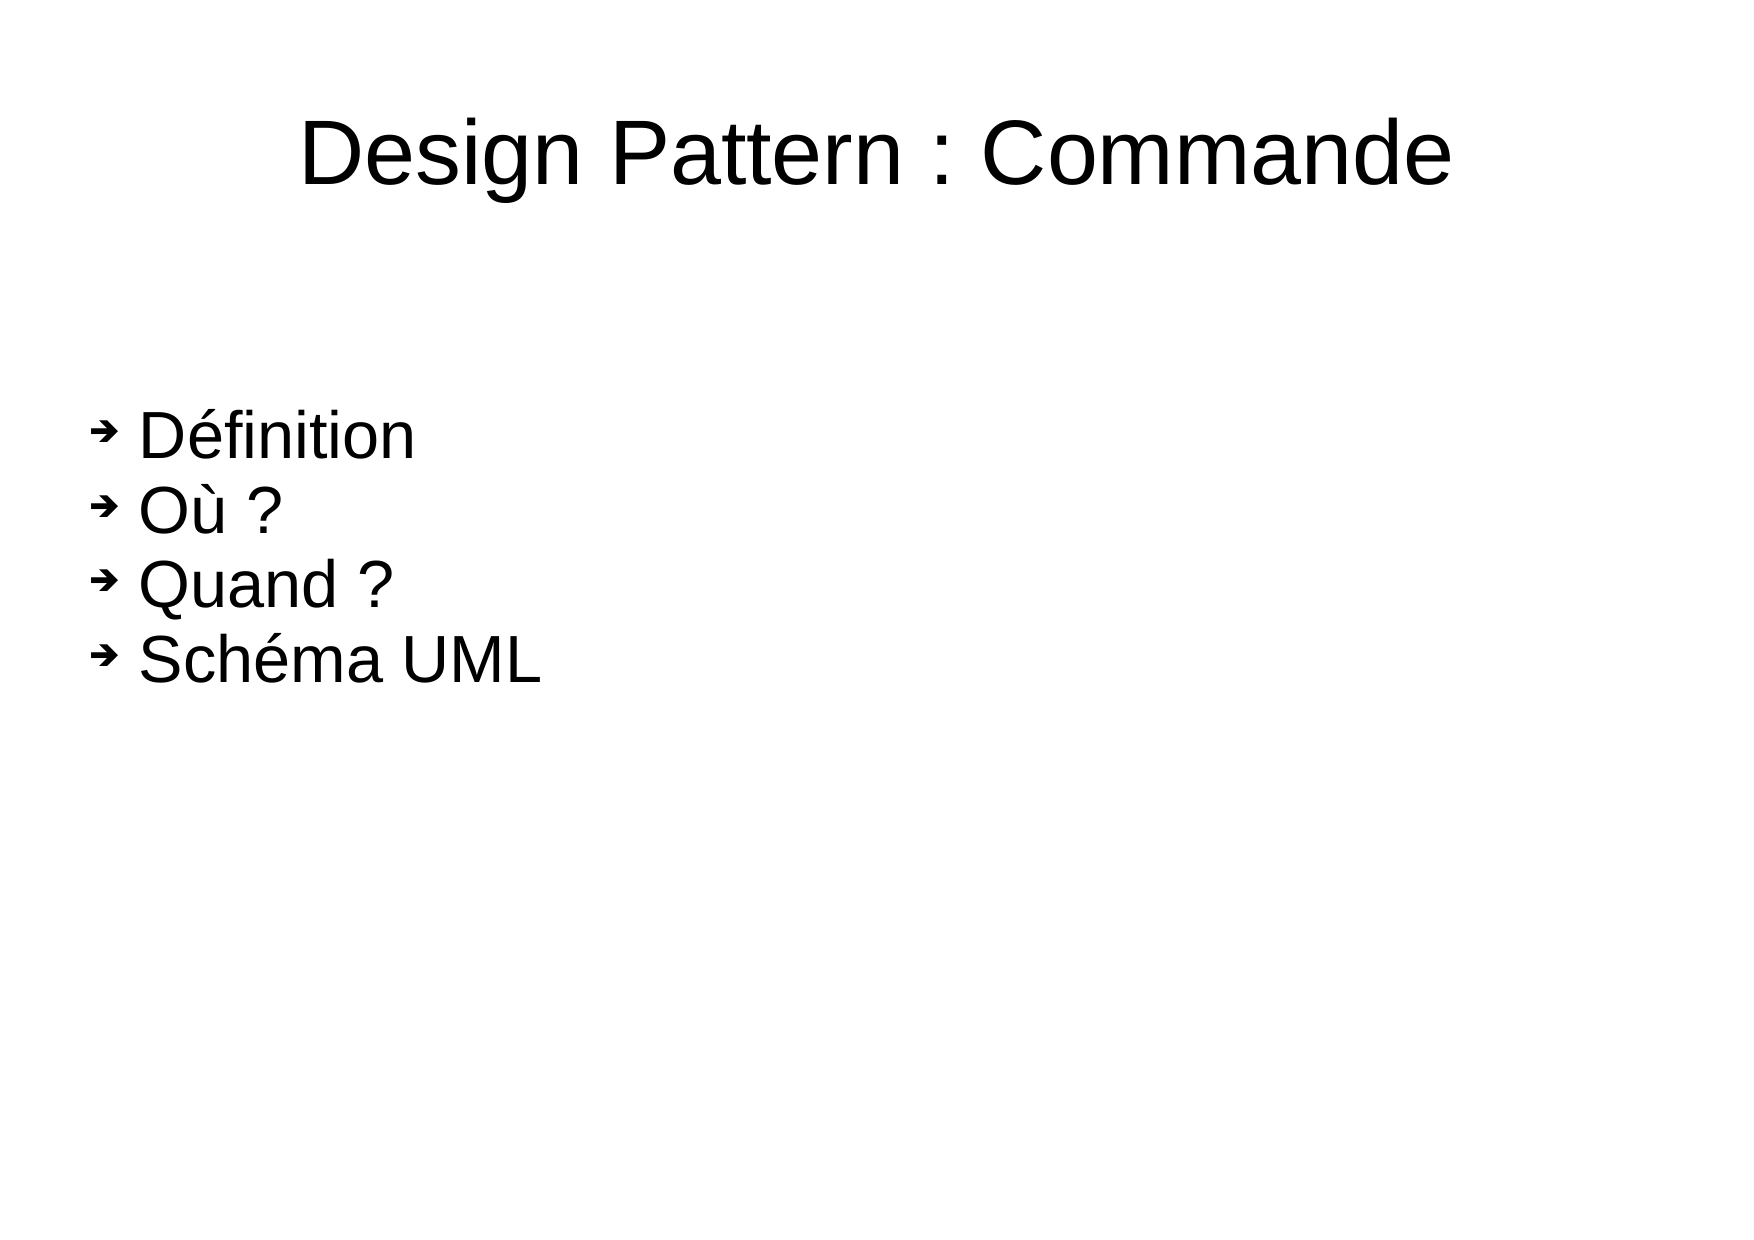

# Design Pattern : Commande
 Définition
 Où ?
 Quand ?
 Schéma UML